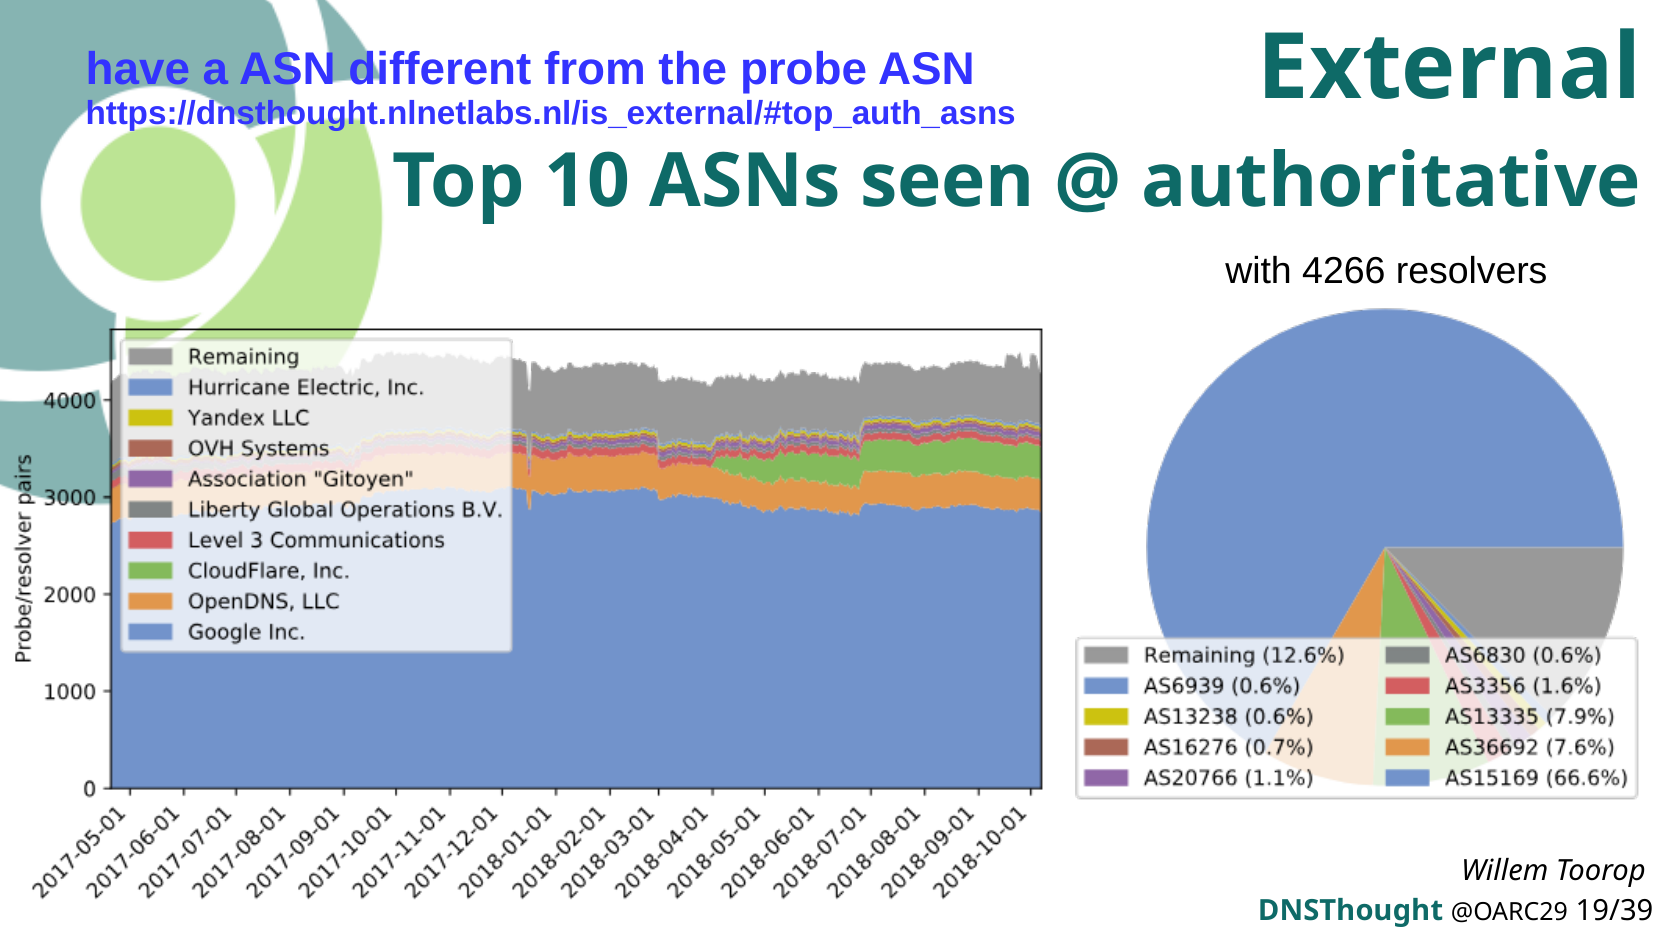

# External Top 10 ASNs seen @ authoritative
have a ASN different from the probe ASN
https://dnsthought.nlnetlabs.nl/is_external/#top_auth_asns
with 4266 resolvers
19